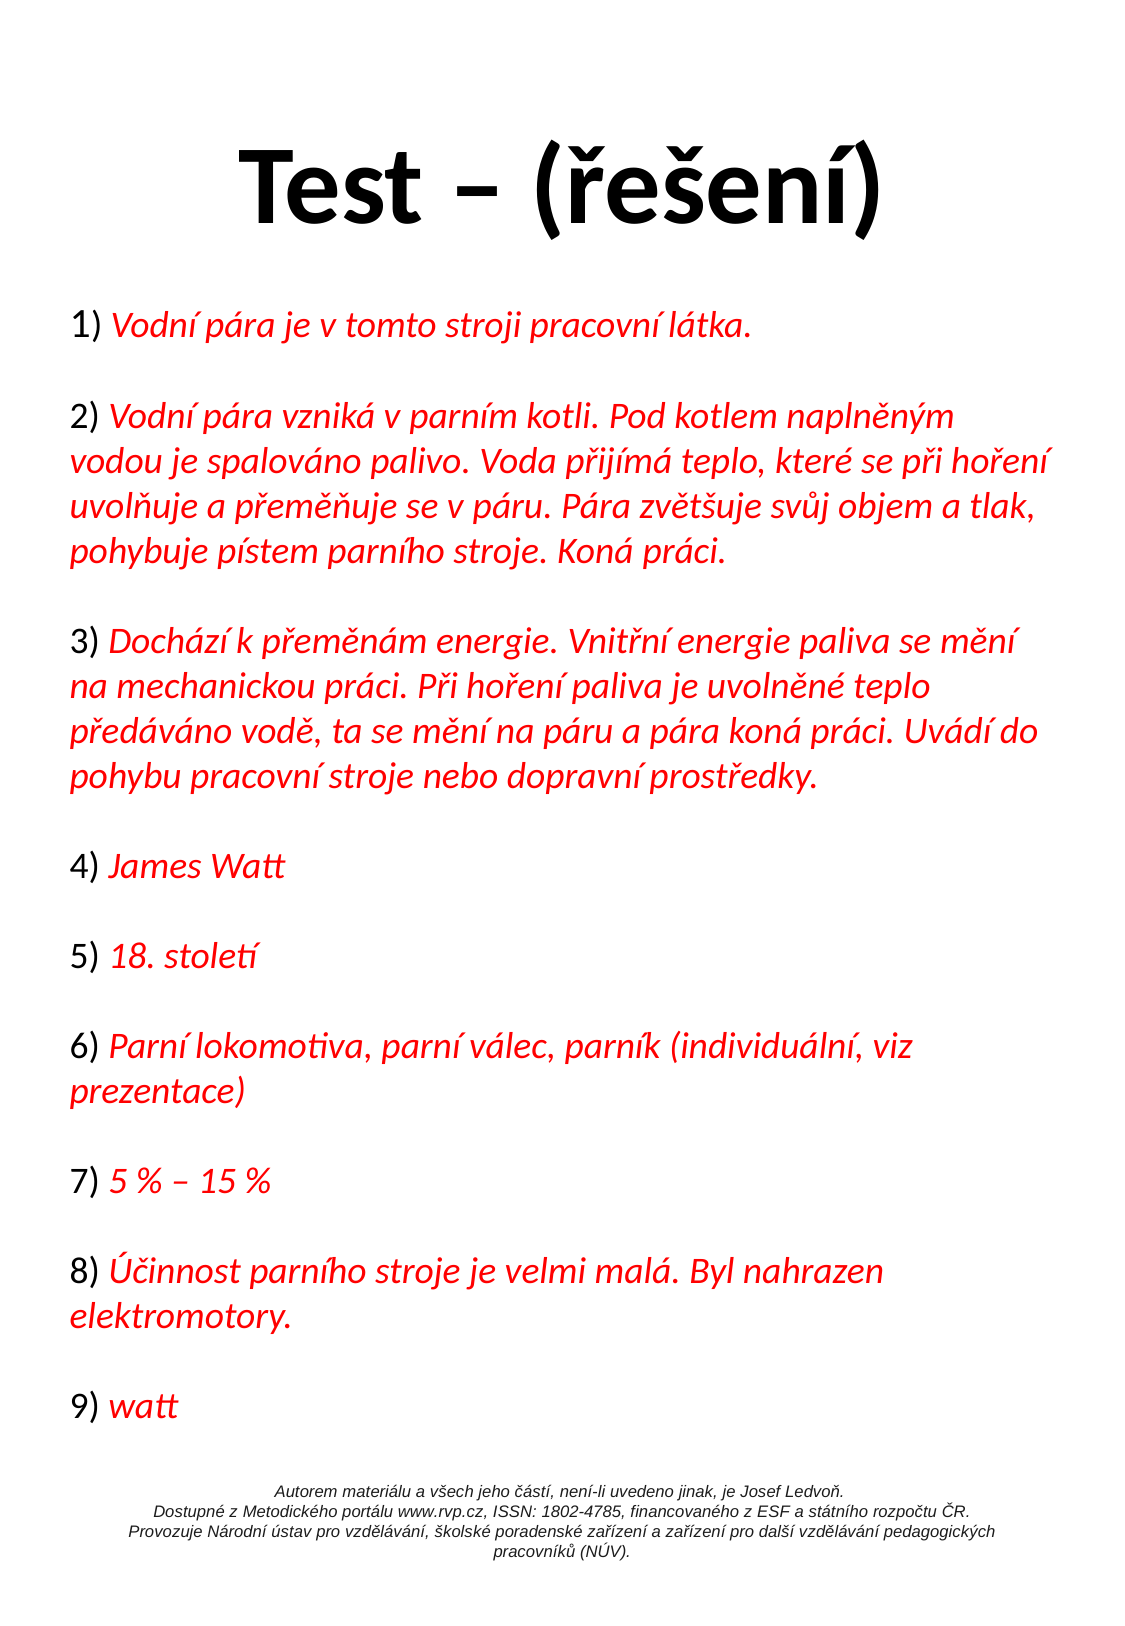

Test – (řešení)
1) Vodní pára je v tomto stroji pracovní látka.
2) Vodní pára vzniká v parním kotli. Pod kotlem naplněným vodou je spalováno palivo. Voda přijímá teplo, které se při hoření uvolňuje a přeměňuje se v páru. Pára zvětšuje svůj objem a tlak, pohybuje pístem parního stroje. Koná práci.
3) Dochází k přeměnám energie. Vnitřní energie paliva se mění na mechanickou práci. Při hoření paliva je uvolněné teplo předáváno vodě, ta se mění na páru a pára koná práci. Uvádí do pohybu pracovní stroje nebo dopravní prostředky.
4) James Watt
5) 18. století
6) Parní lokomotiva, parní válec, parník (individuální, viz prezentace)
7) 5 % – 15 %
8) Účinnost parního stroje je velmi malá. Byl nahrazen elektromotory.
9) watt